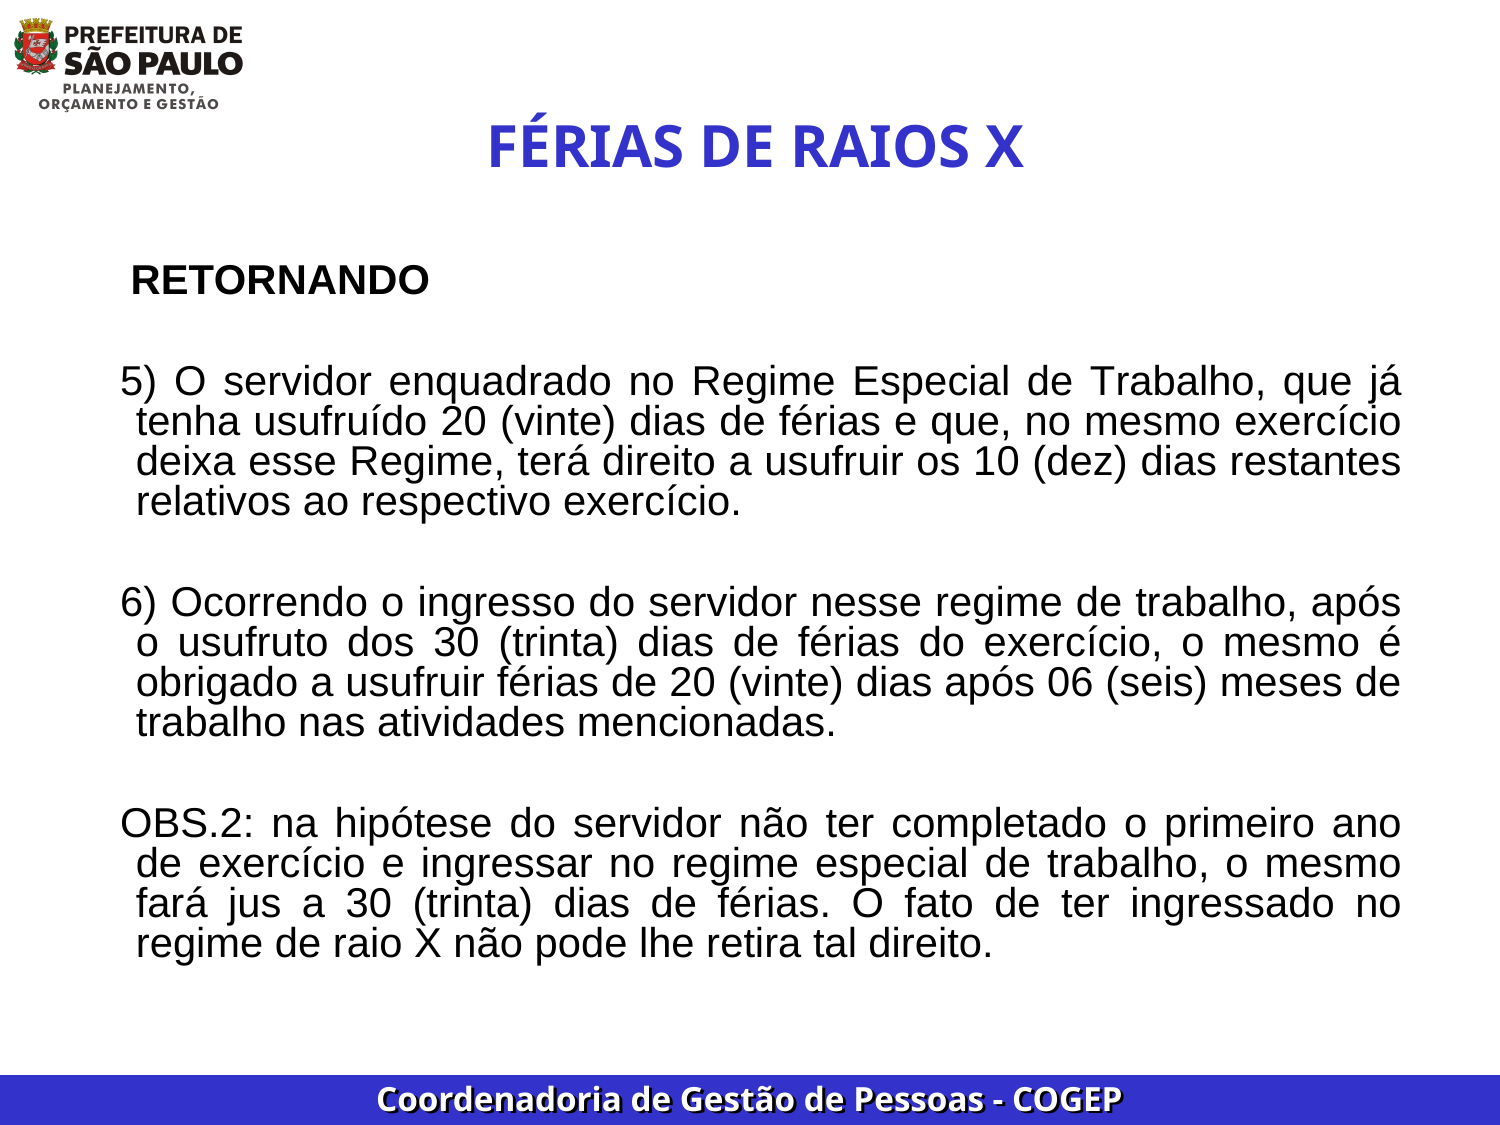

# FÉRIAS DE RAIOS X
 RETORNANDO
5) O servidor enquadrado no Regime Especial de Trabalho, que já tenha usufruído 20 (vinte) dias de férias e que, no mesmo exercício deixa esse Regime, terá direito a usufruir os 10 (dez) dias restantes relativos ao respectivo exercício.
6) Ocorrendo o ingresso do servidor nesse regime de trabalho, após o usufruto dos 30 (trinta) dias de férias do exercício, o mesmo é obrigado a usufruir férias de 20 (vinte) dias após 06 (seis) meses de trabalho nas atividades mencionadas.
OBS.2: na hipótese do servidor não ter completado o primeiro ano de exercício e ingressar no regime especial de trabalho, o mesmo fará jus a 30 (trinta) dias de férias. O fato de ter ingressado no regime de raio X não pode lhe retira tal direito.